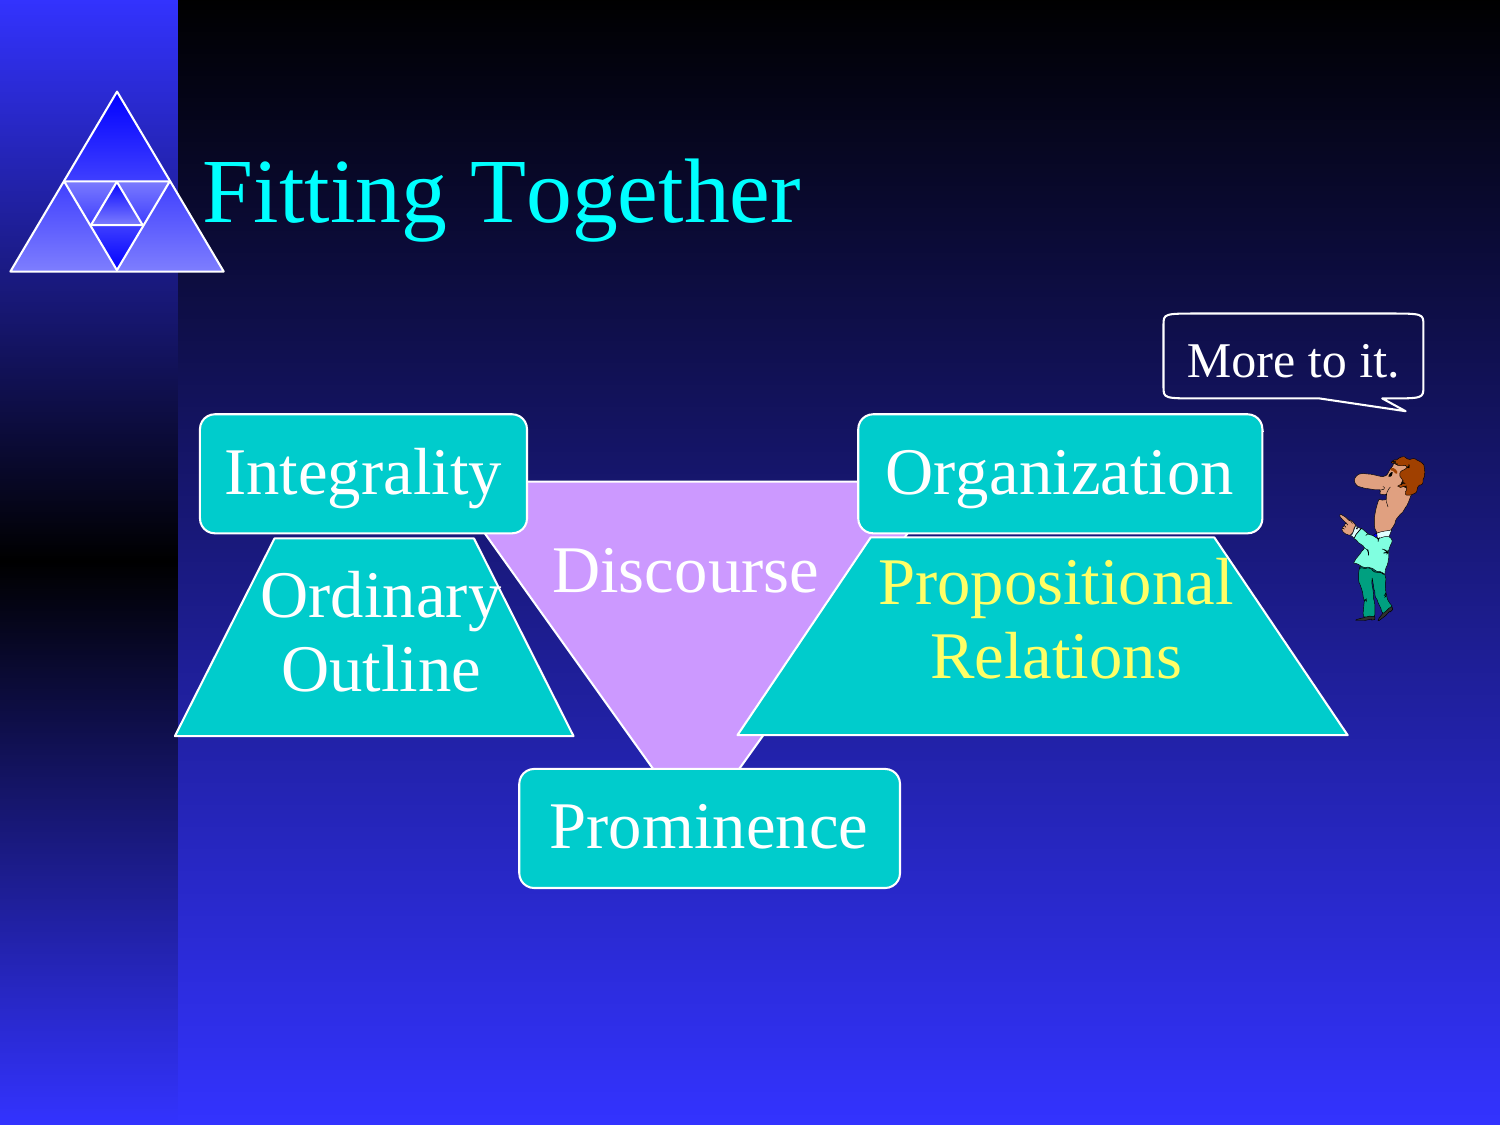

# Fitting Together
More to it.
Integrality
Organization
Discourse
Propositional
Relations
Ordinary
Outline
Prominence